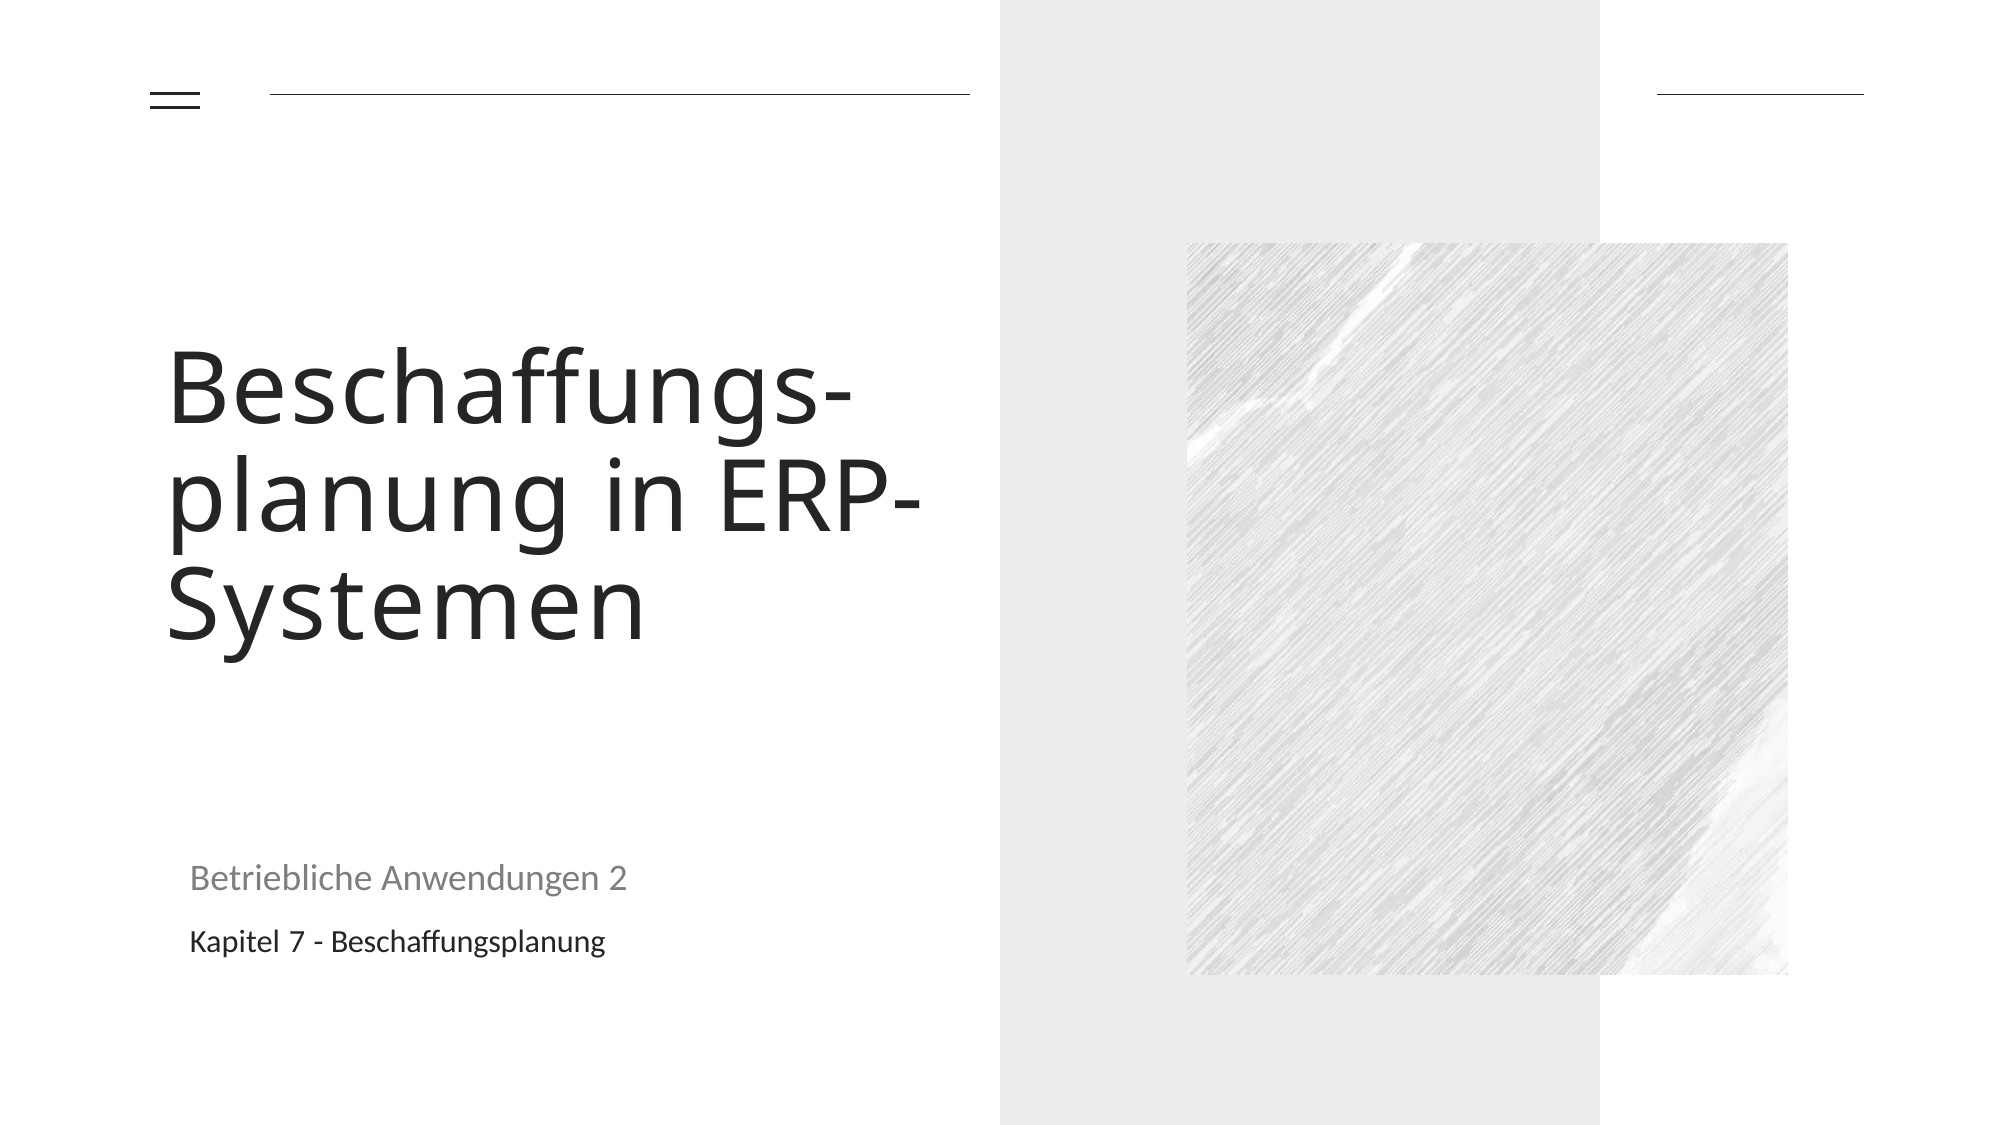

# Beschaffungs- planung in ERP- Systemen
Betriebliche Anwendungen 2
Kapitel 7 - Beschaffungsplanung